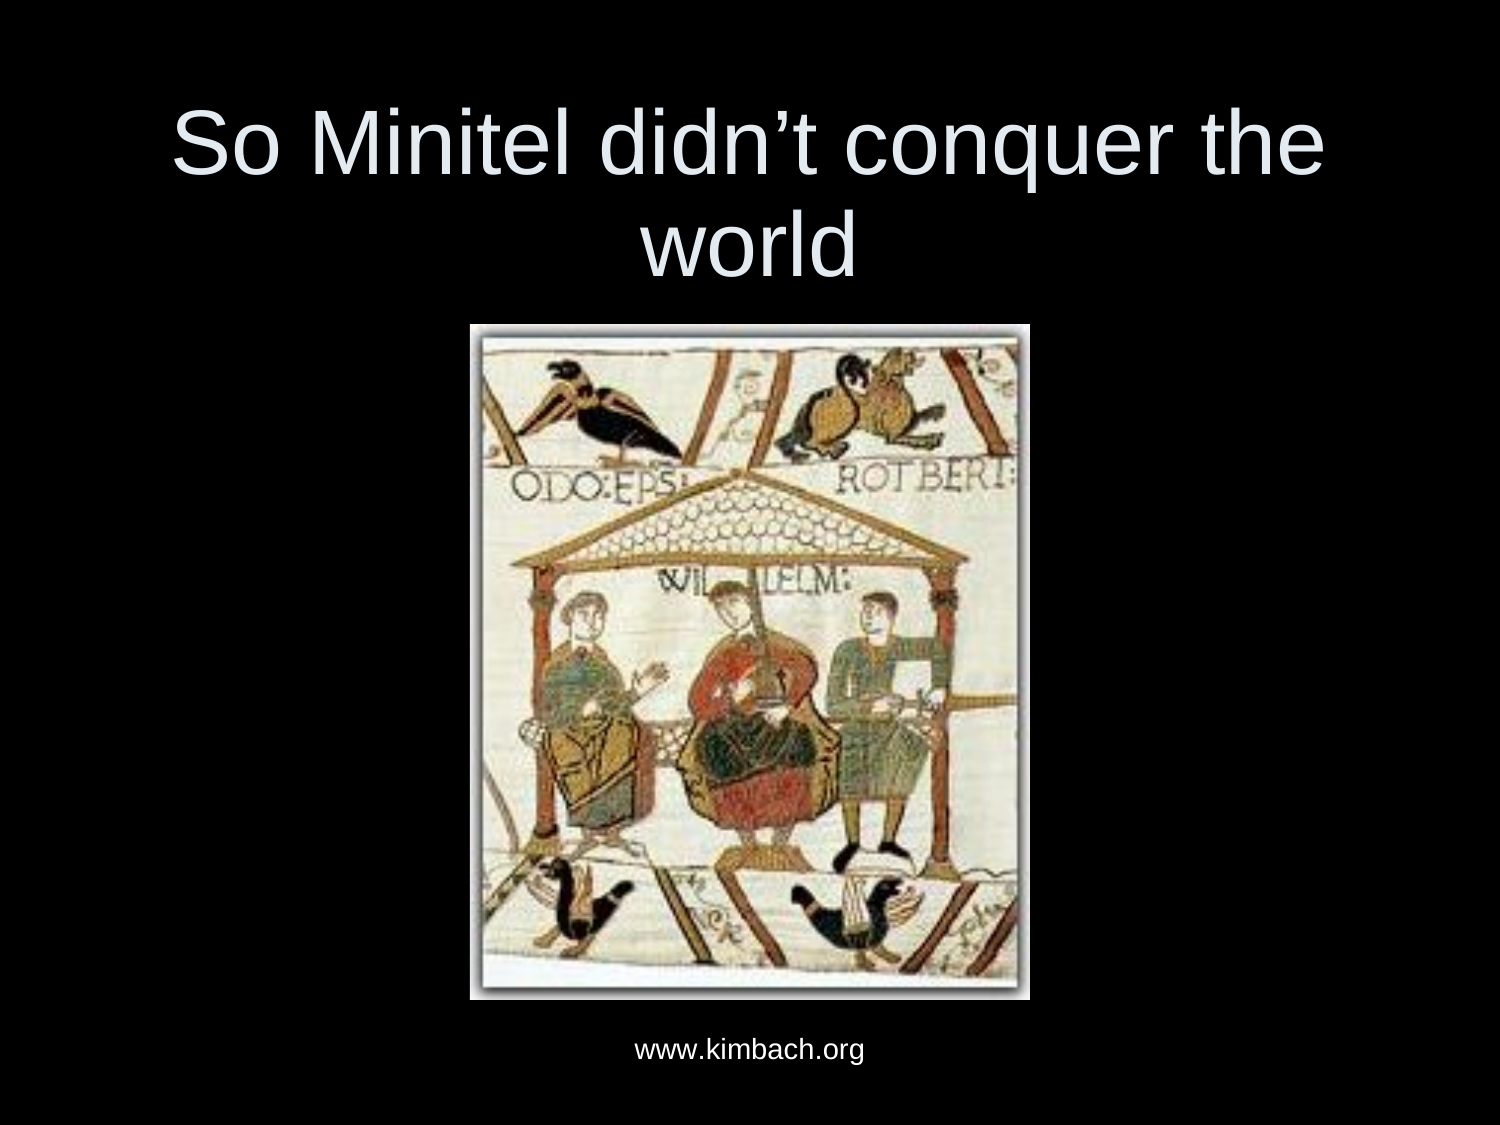

# So Minitel didn’t conquer the world
www.kimbach.org